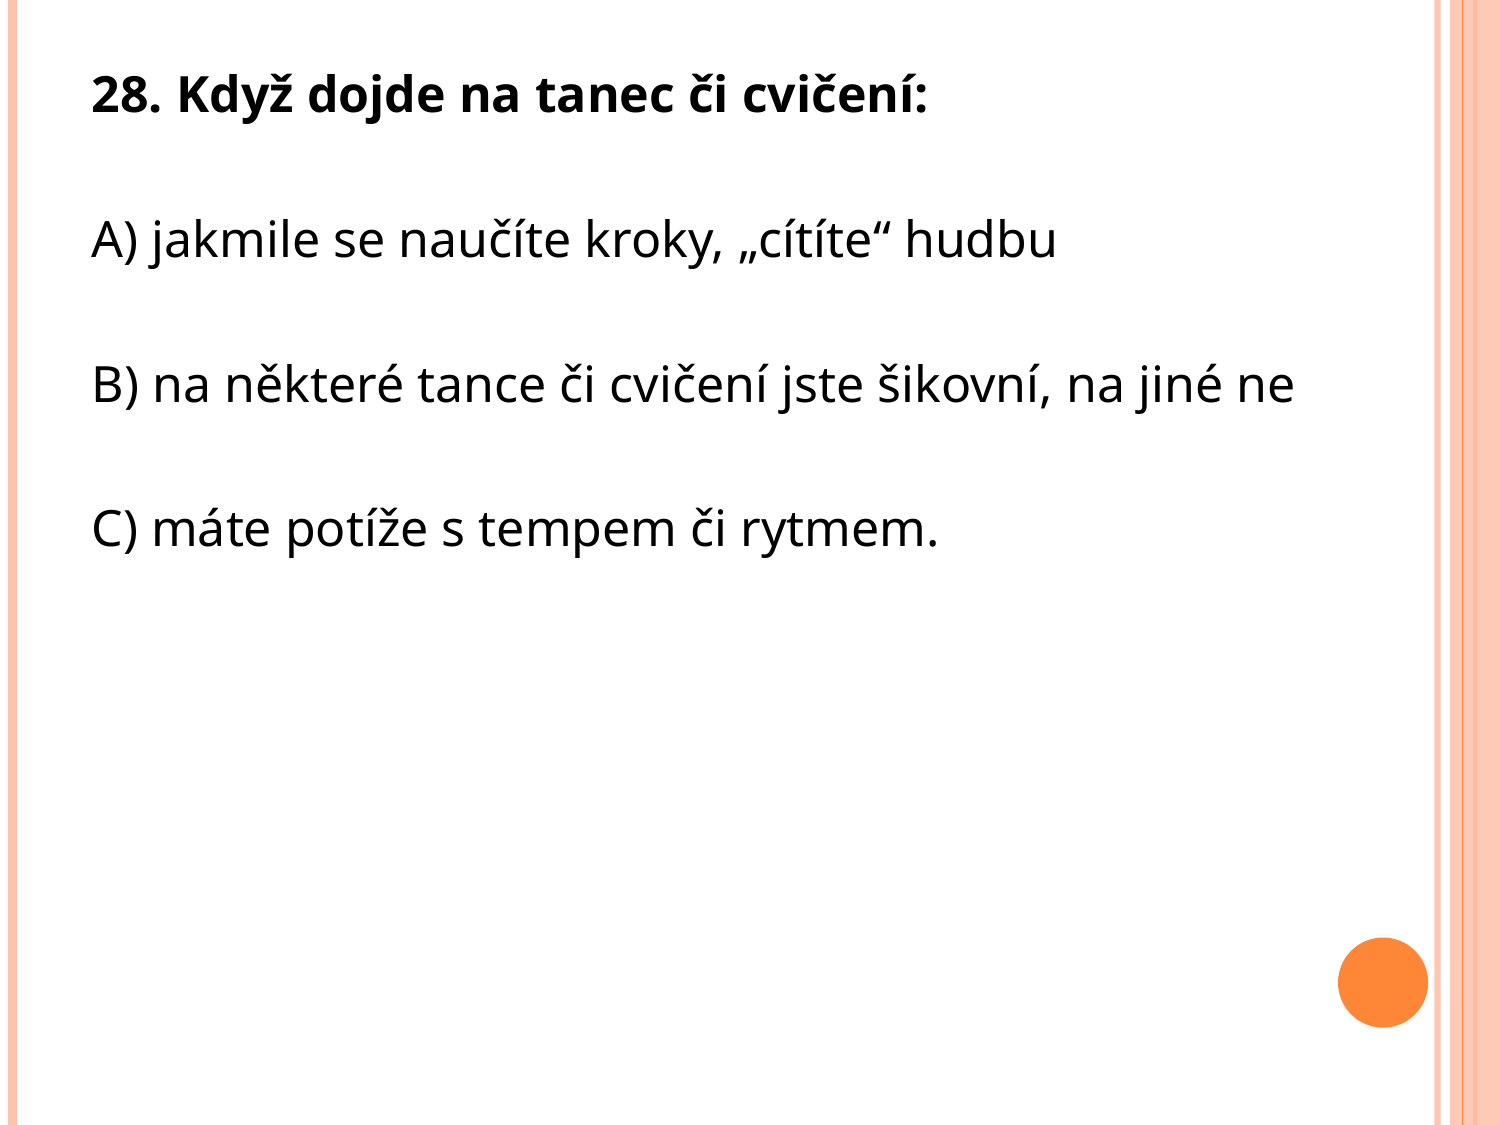

#
28. Když dojde na tanec či cvičení:
A) jakmile se naučíte kroky, „cítíte“ hudbu
B) na některé tance či cvičení jste šikovní, na jiné ne
C) máte potíže s tempem či rytmem.